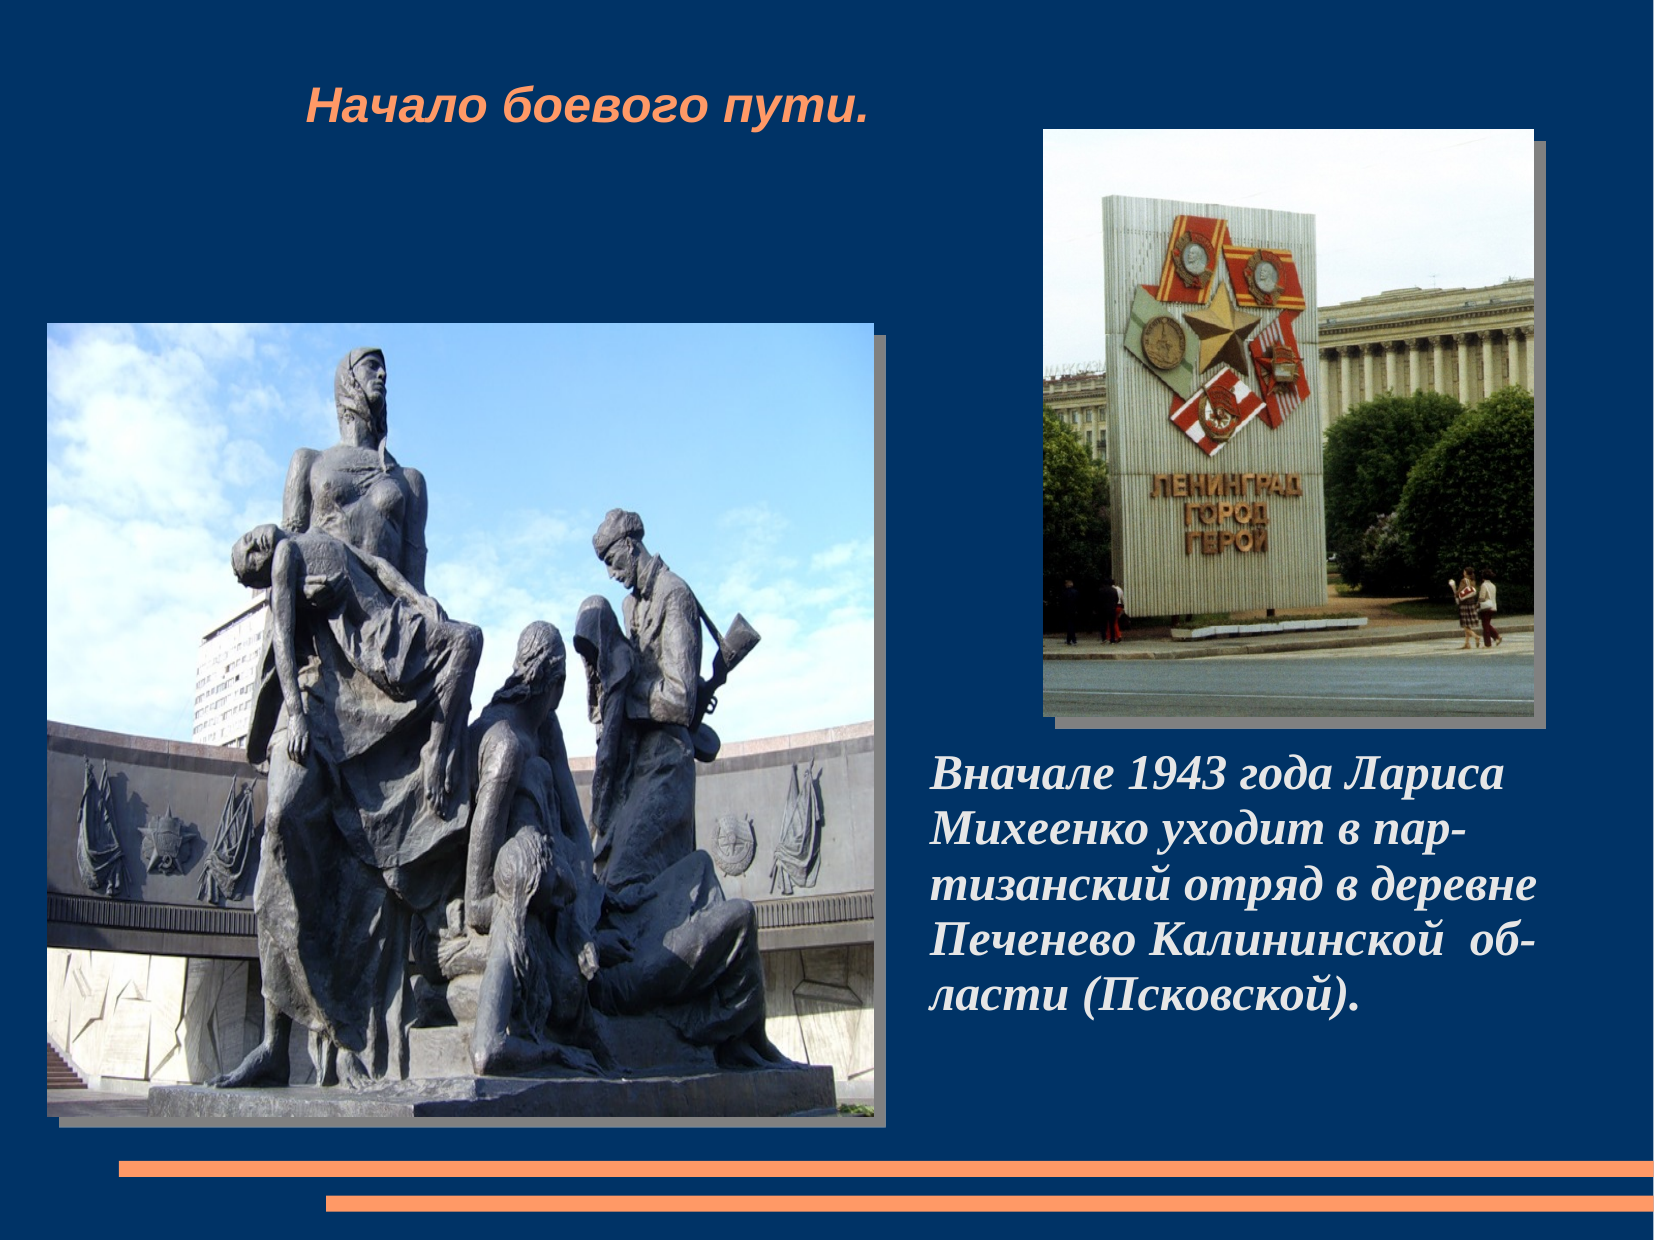

# Начало боевого пути.
Вначале 1943 года Лариса Михеенко уходит в пар-тизанский отряд в деревне Печенево Калининской об-
ласти (Псковской).